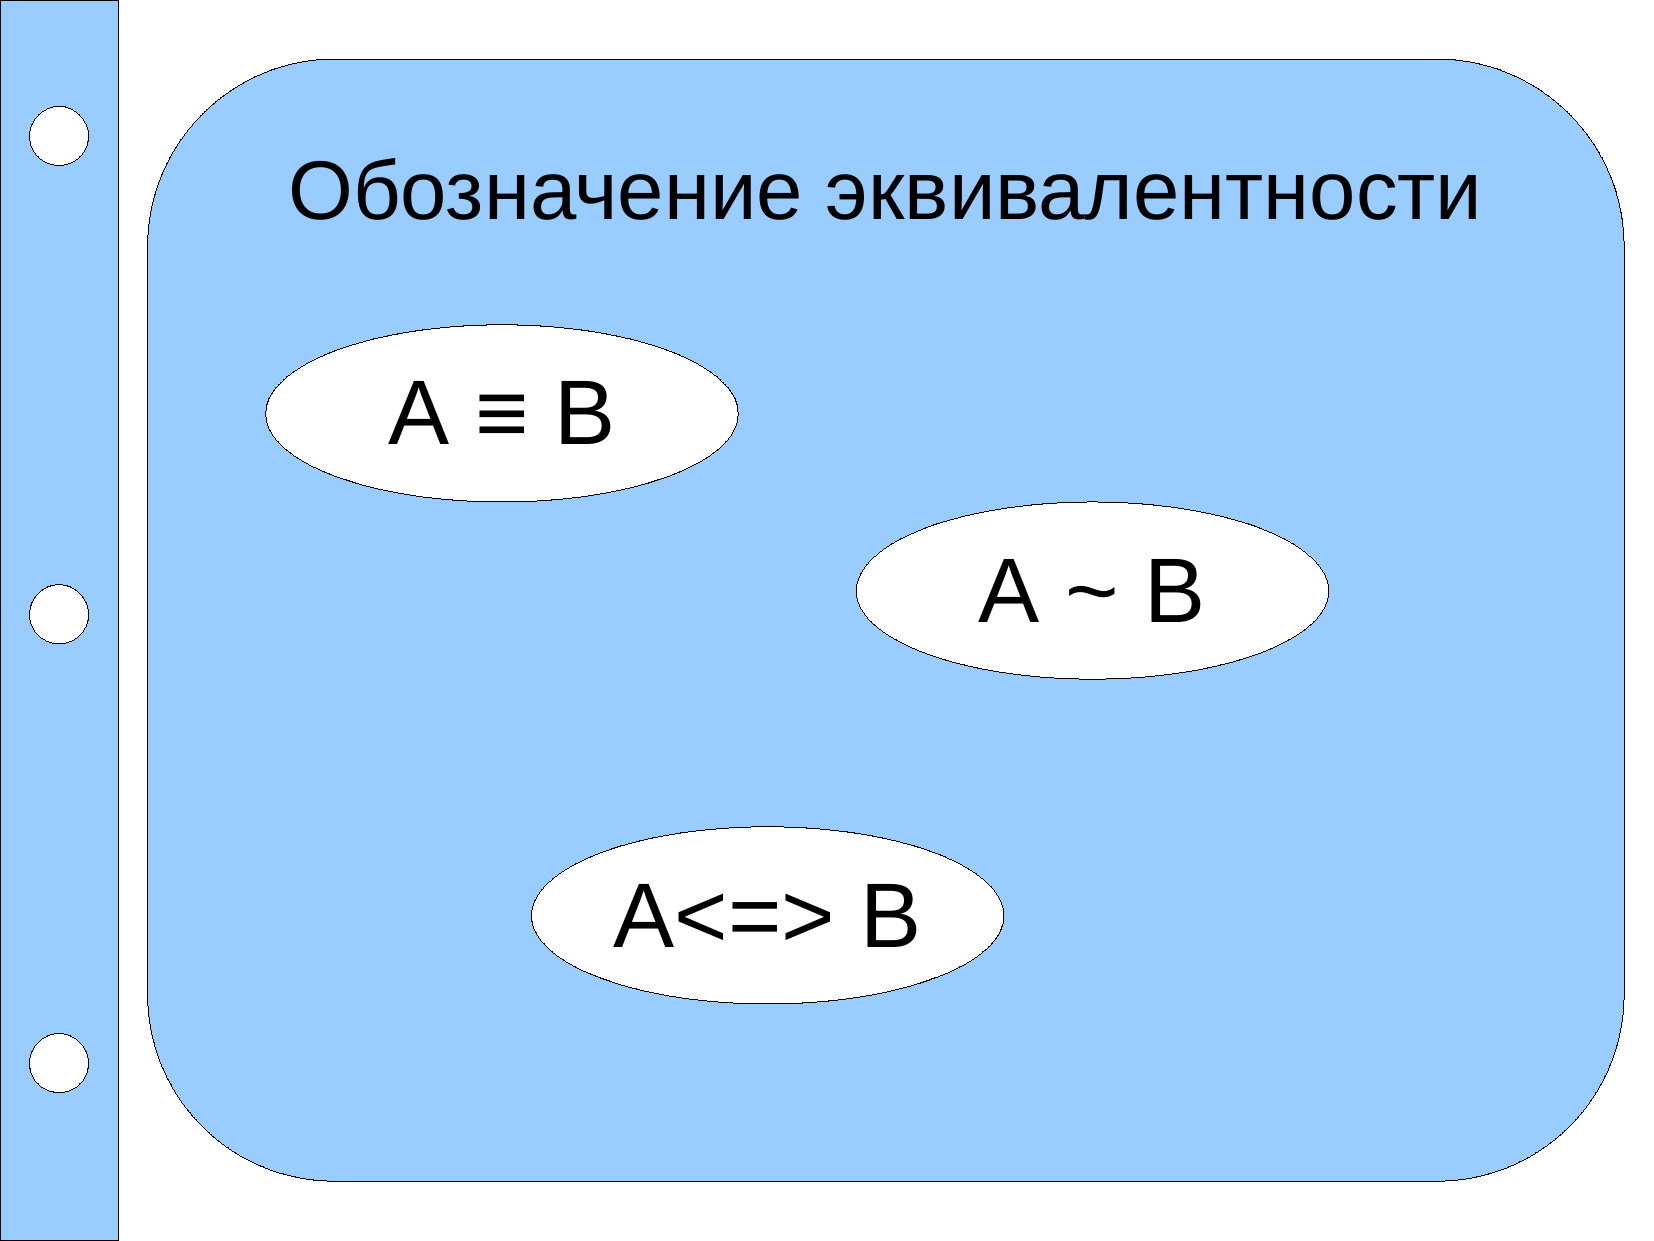

Обозначение эквивалентности
А ≡ В
А ~ В
А<=> В